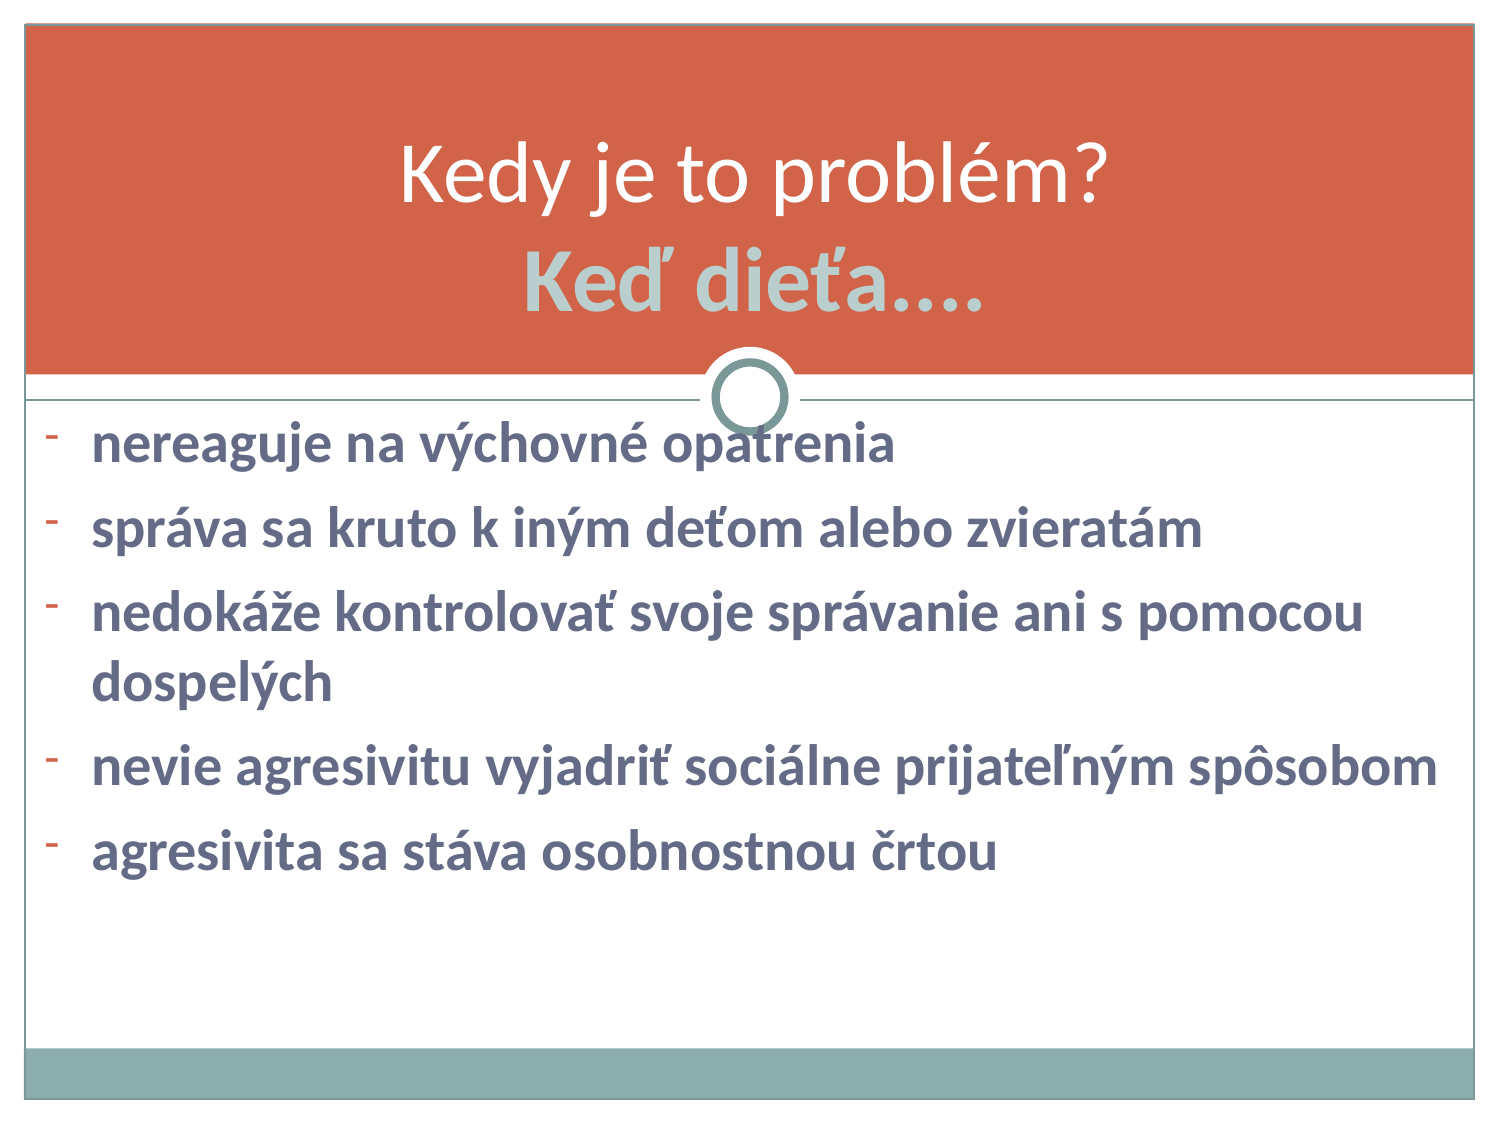

Kedy je to problém?
Keď dieťa....
# nereaguje na výchovné opatrenia
správa sa kruto k iným deťom alebo zvieratám
nedokáže kontrolovať svoje správanie ani s pomocou dospelých
nevie agresivitu vyjadriť sociálne prijateľným spôsobom
agresivita sa stáva osobnostnou črtou